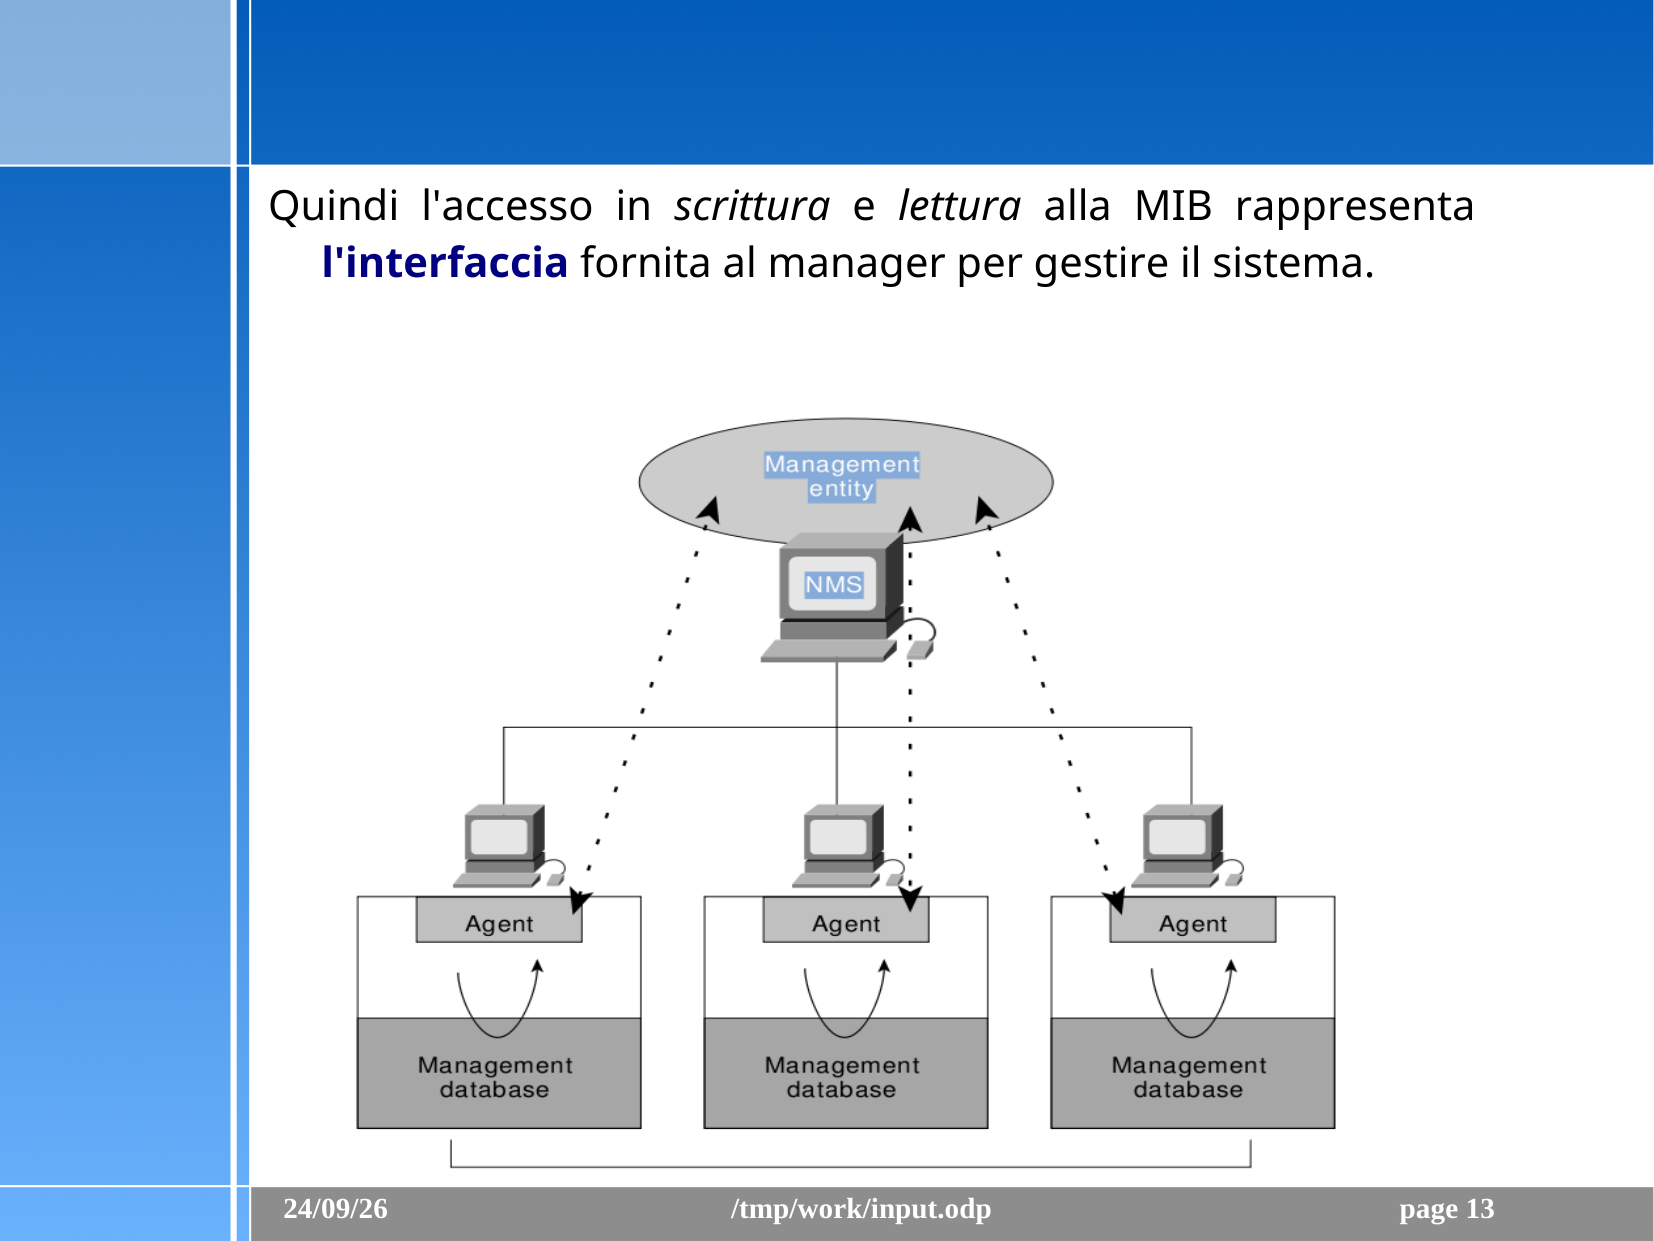

#
Quindi l'accesso in scrittura e lettura alla MIB rappresenta l'interfaccia fornita al manager per gestire il sistema.